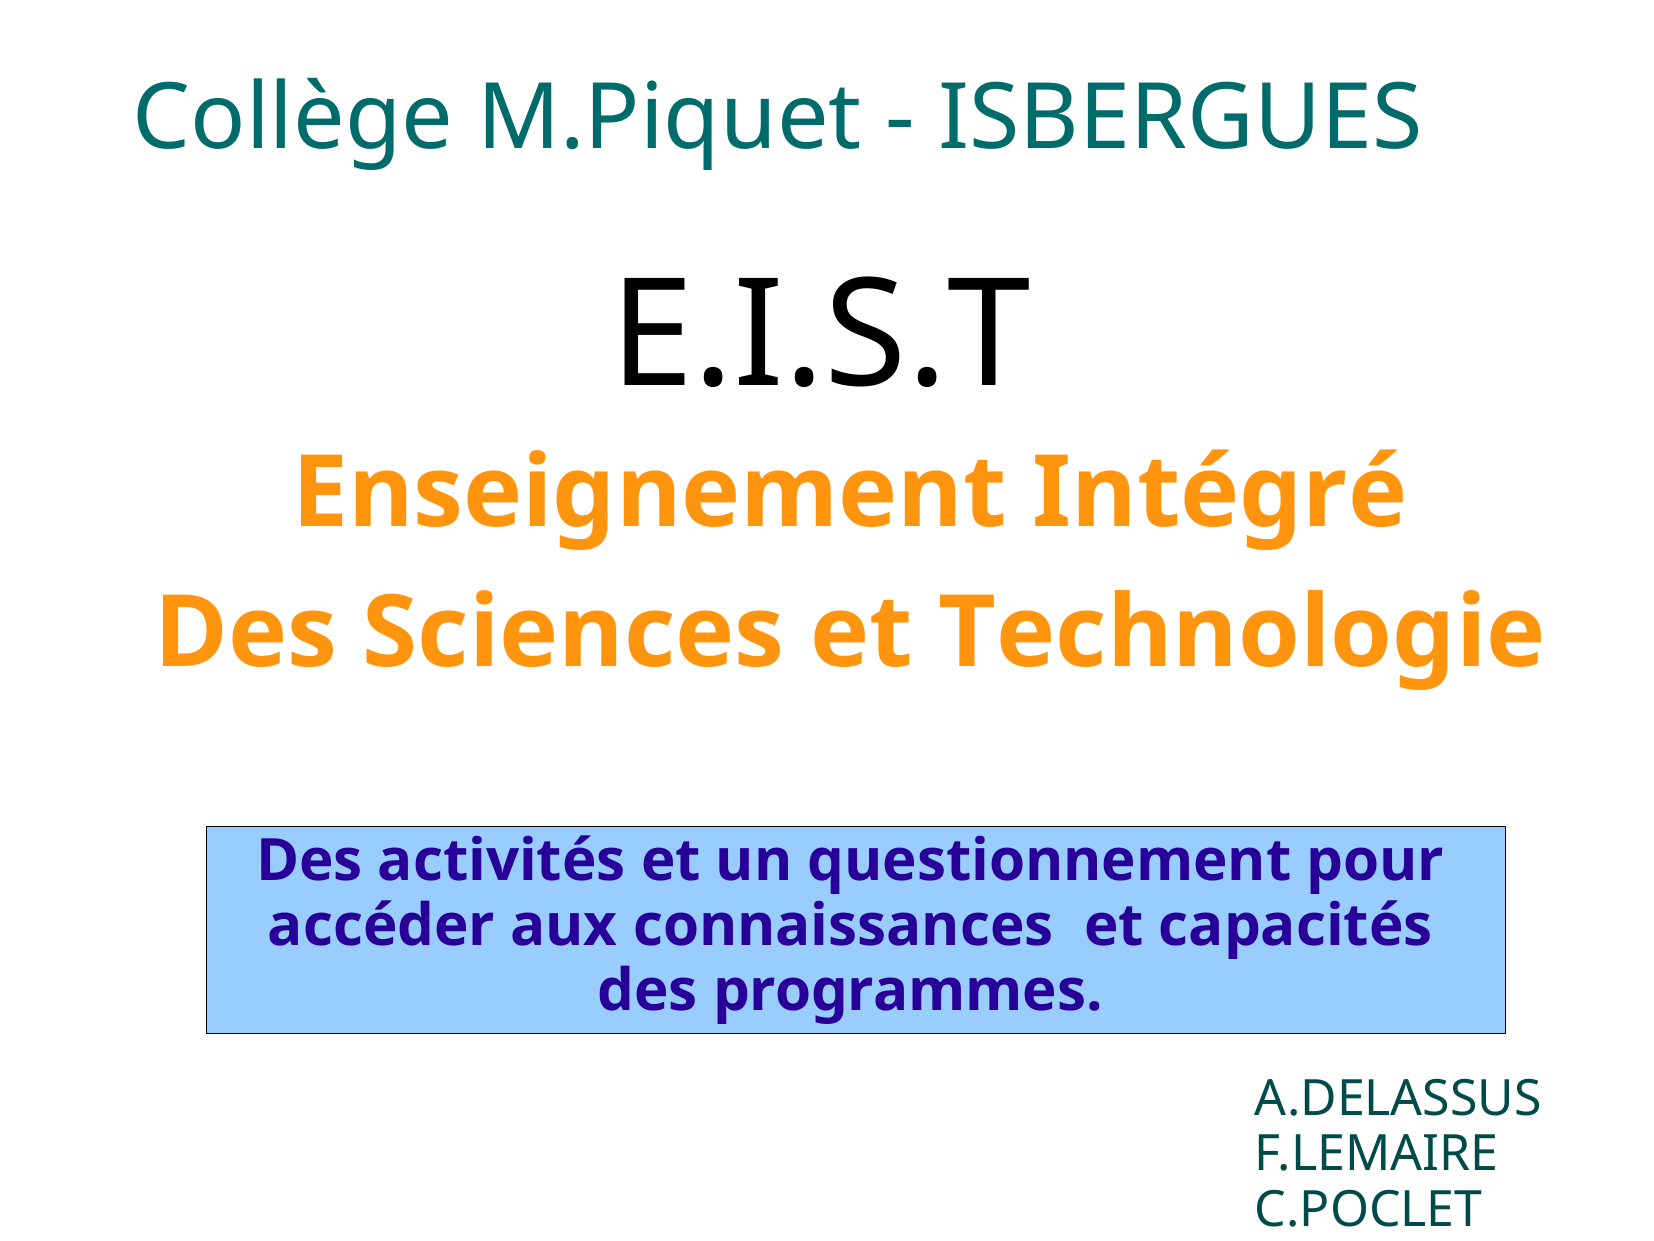

Collège M.Piquet - ISBERGUES
# E.I.S.T
Enseignement Intégré
Des Sciences et Technologie
Des activités et un questionnement pour accéder aux connaissances et capacités des programmes.
A.DELASSUS
F.LEMAIRE
C.POCLET